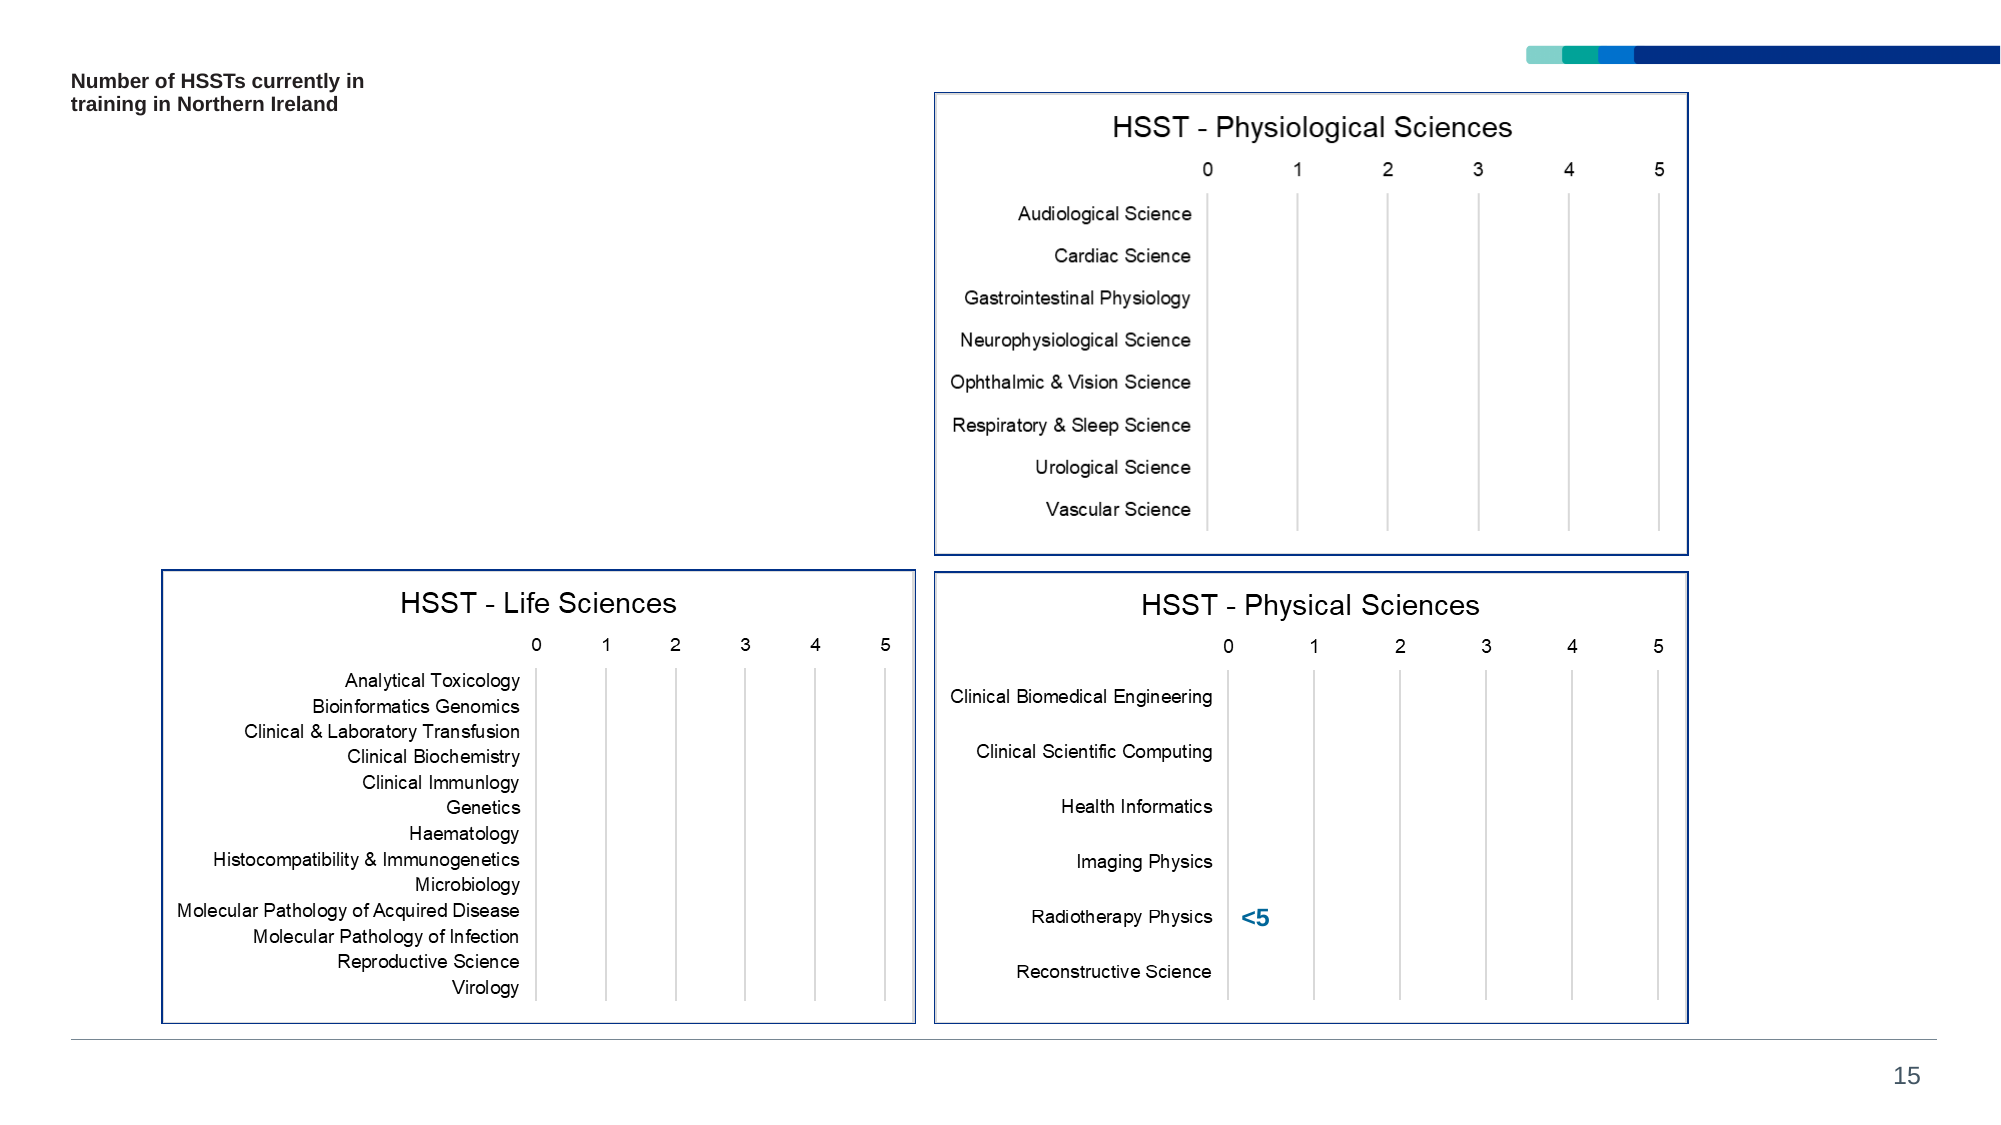

# Number of HSSTs currently in training in Northern Ireland
<5